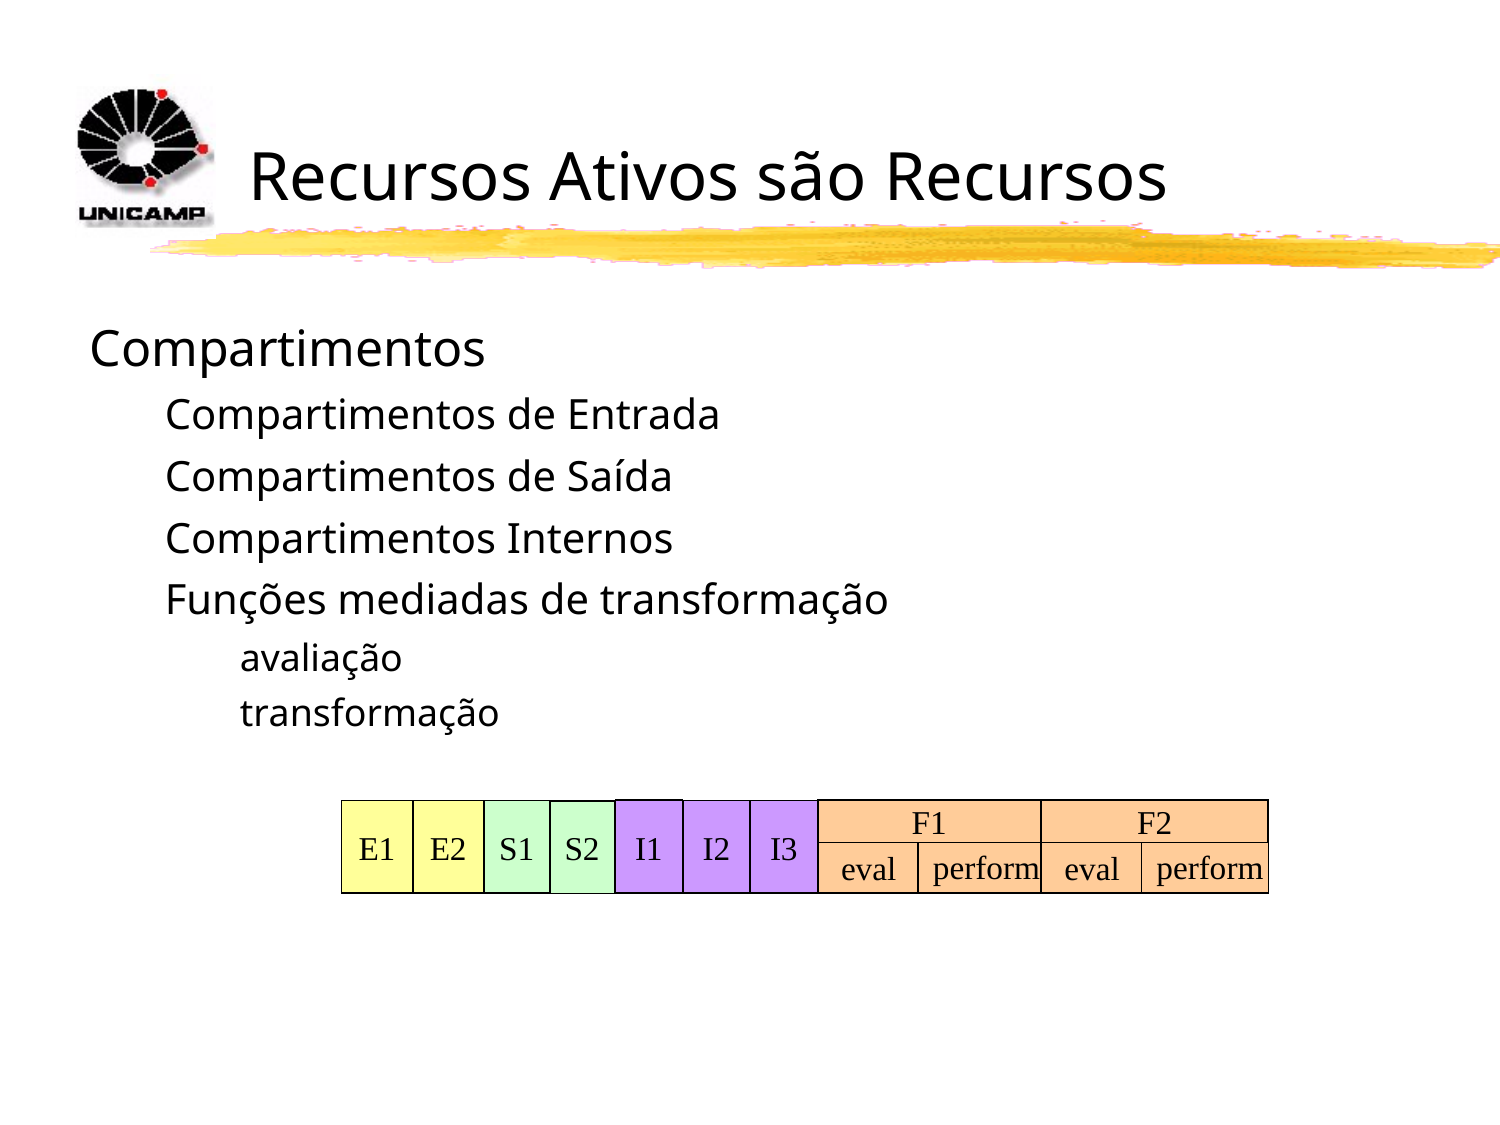

# Recursos Ativos são Recursos
Compartimentos
Compartimentos de Entrada
Compartimentos de Saída
Compartimentos Internos
Funções mediadas de transformação
avaliação
transformação
I1
F1
F2
E1
E2
S1
I2
I3
S2
perform
perform
eval
eval